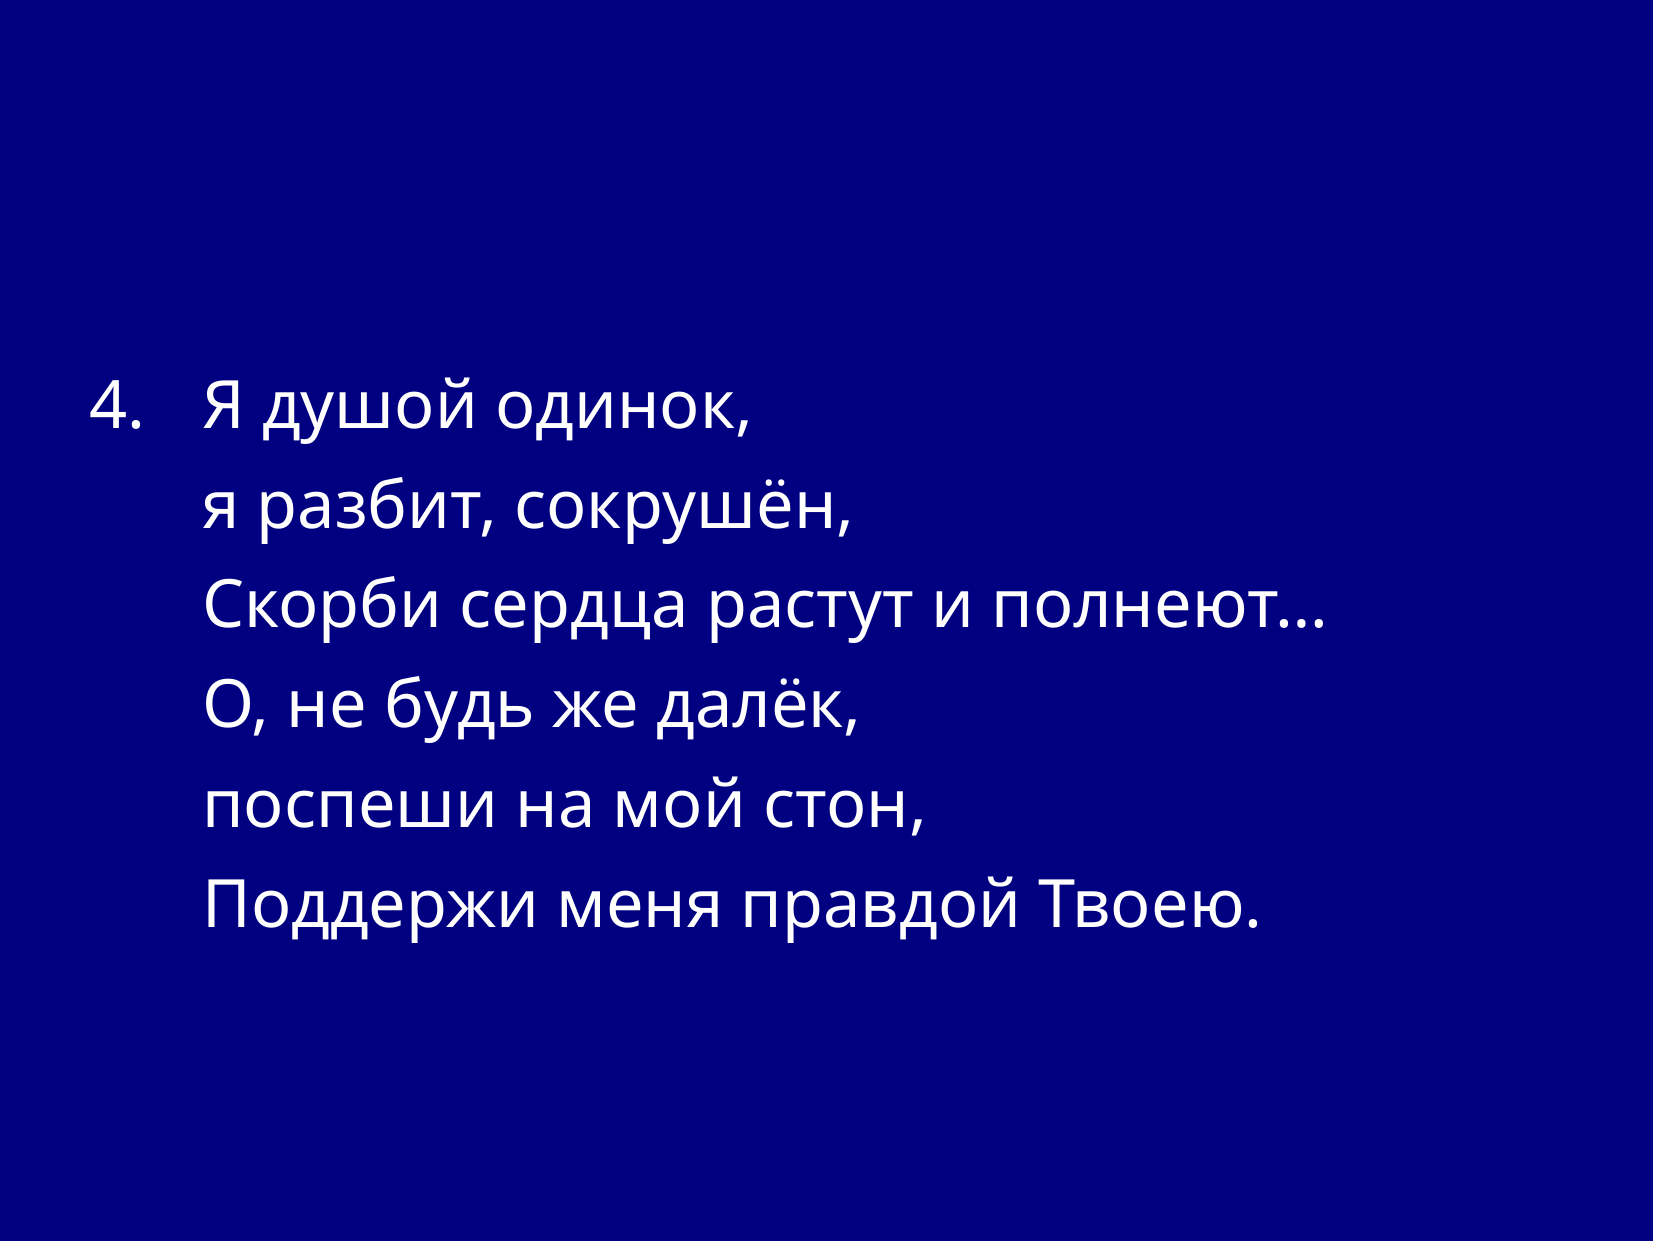

4.	Я душой одинок,
	я разбит, сокрушён,
	Скорби сердца растут и полнеют…
	О, не будь же далёк,
	поспеши на мой стон,
	Поддержи меня правдой Твоею.